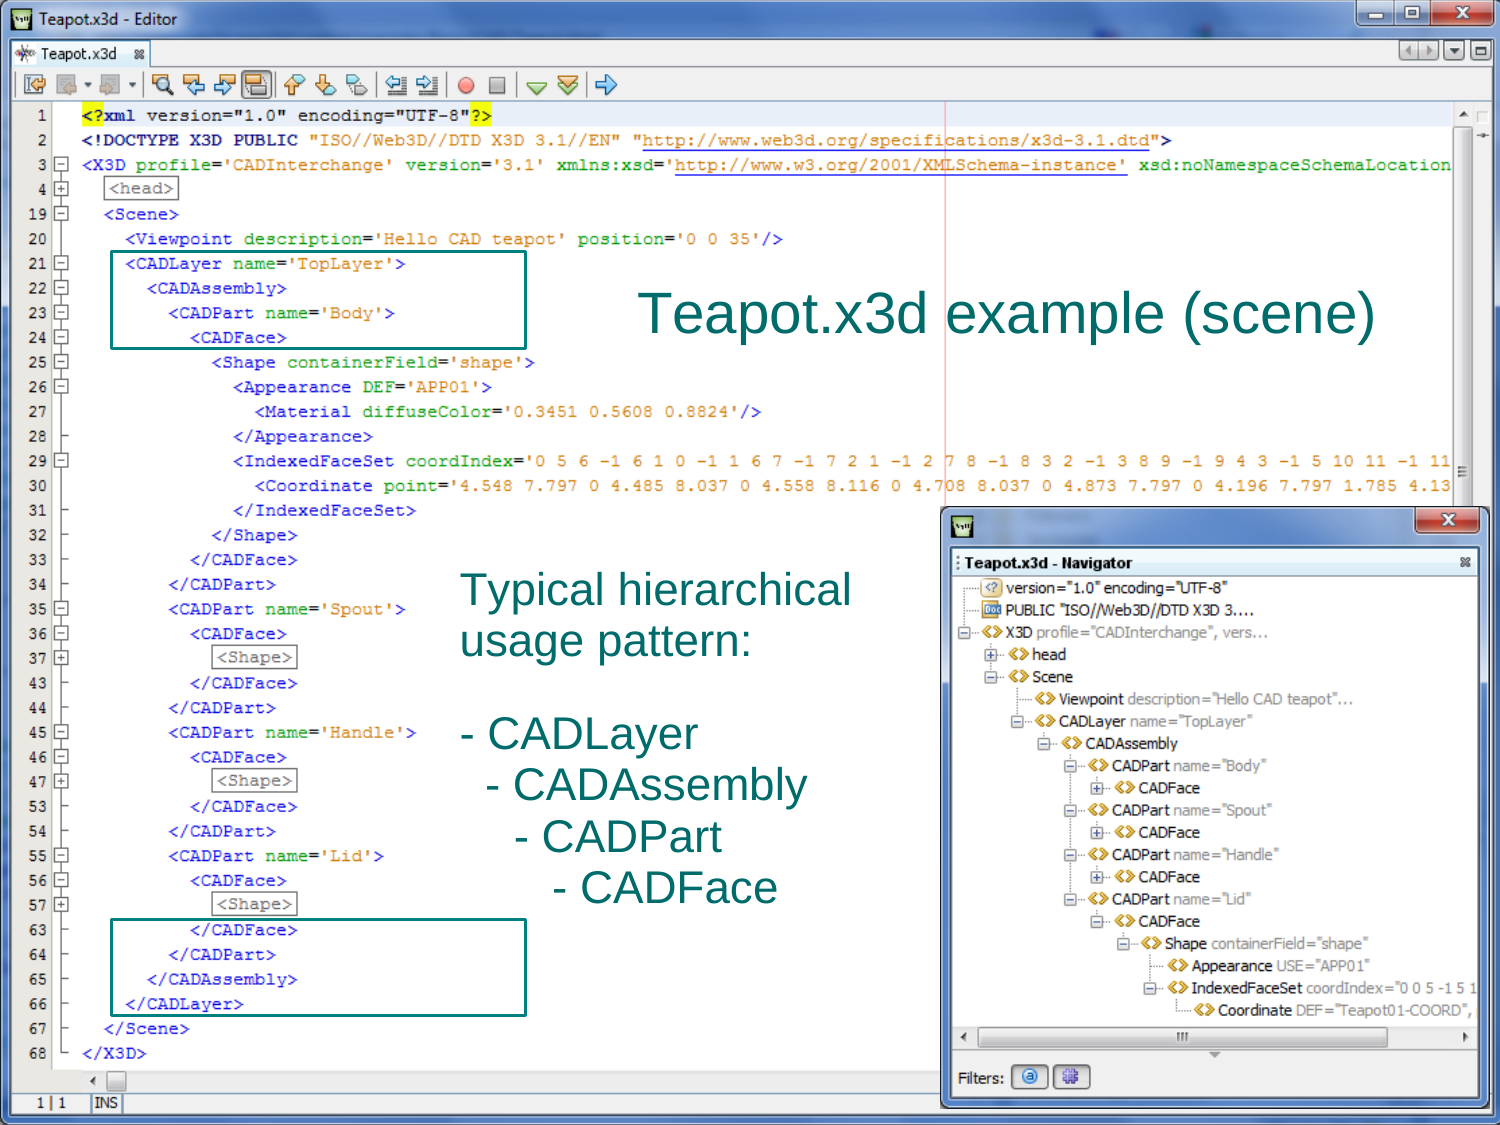

# Teapot.x3d scene graph
Typical hierarchical
usage pattern:
- CADLayer
 - CADAssembly
 - CADPart
 - CADFace
Teapot.x3d example (scene)